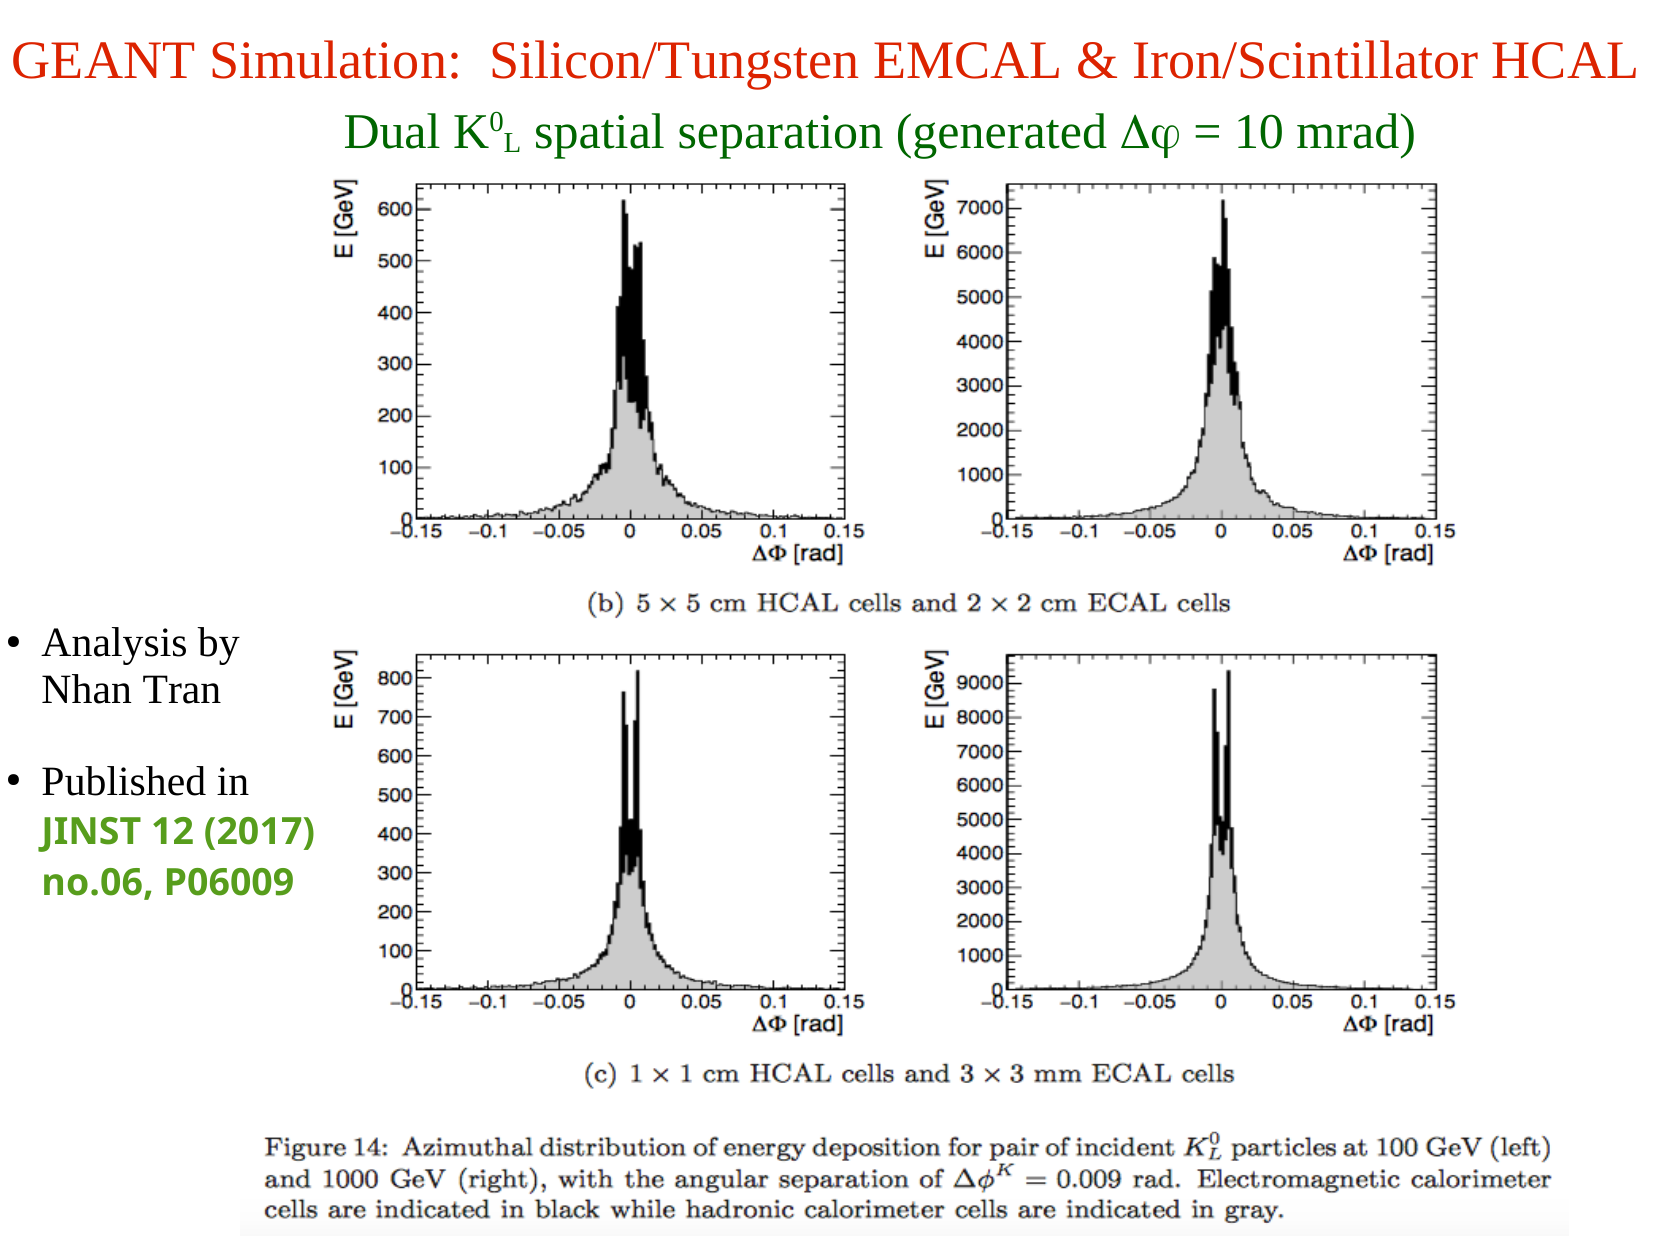

# GEANT Simulation: Silicon/Tungsten EMCAL & Iron/Scintillator HCAL
Dual K0L spatial separation (generated Δφ = 10 mrad)
Analysis by Nhan Tran
Published in JINST 12 (2017) no.06, P06009